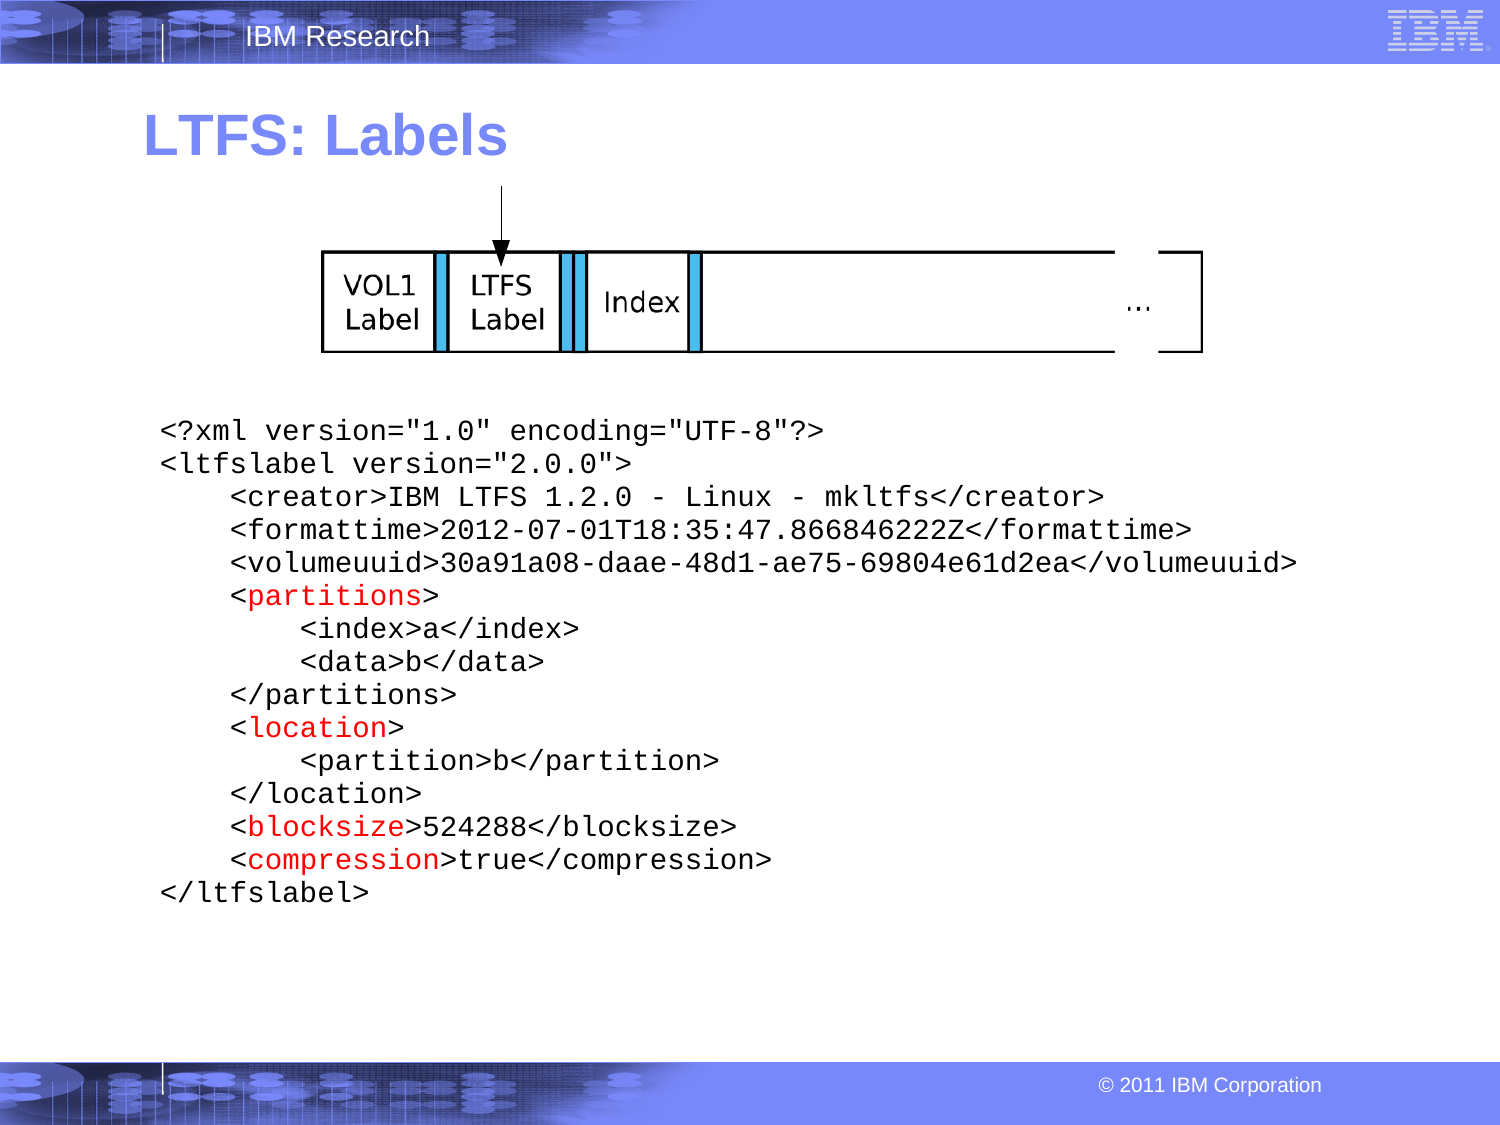

# LTFS: Labels
<?xml version="1.0" encoding="UTF-8"?>
<ltfslabel version="2.0.0">
 <creator>IBM LTFS 1.2.0 - Linux - mkltfs</creator>
 <formattime>2012-07-01T18:35:47.866846222Z</formattime>
 <volumeuuid>30a91a08-daae-48d1-ae75-69804e61d2ea</volumeuuid>
 <partitions>
 <index>a</index>
 <data>b</data>
 </partitions>
 <location>
 <partition>b</partition>
 </location>
 <blocksize>524288</blocksize>
 <compression>true</compression>
</ltfslabel>